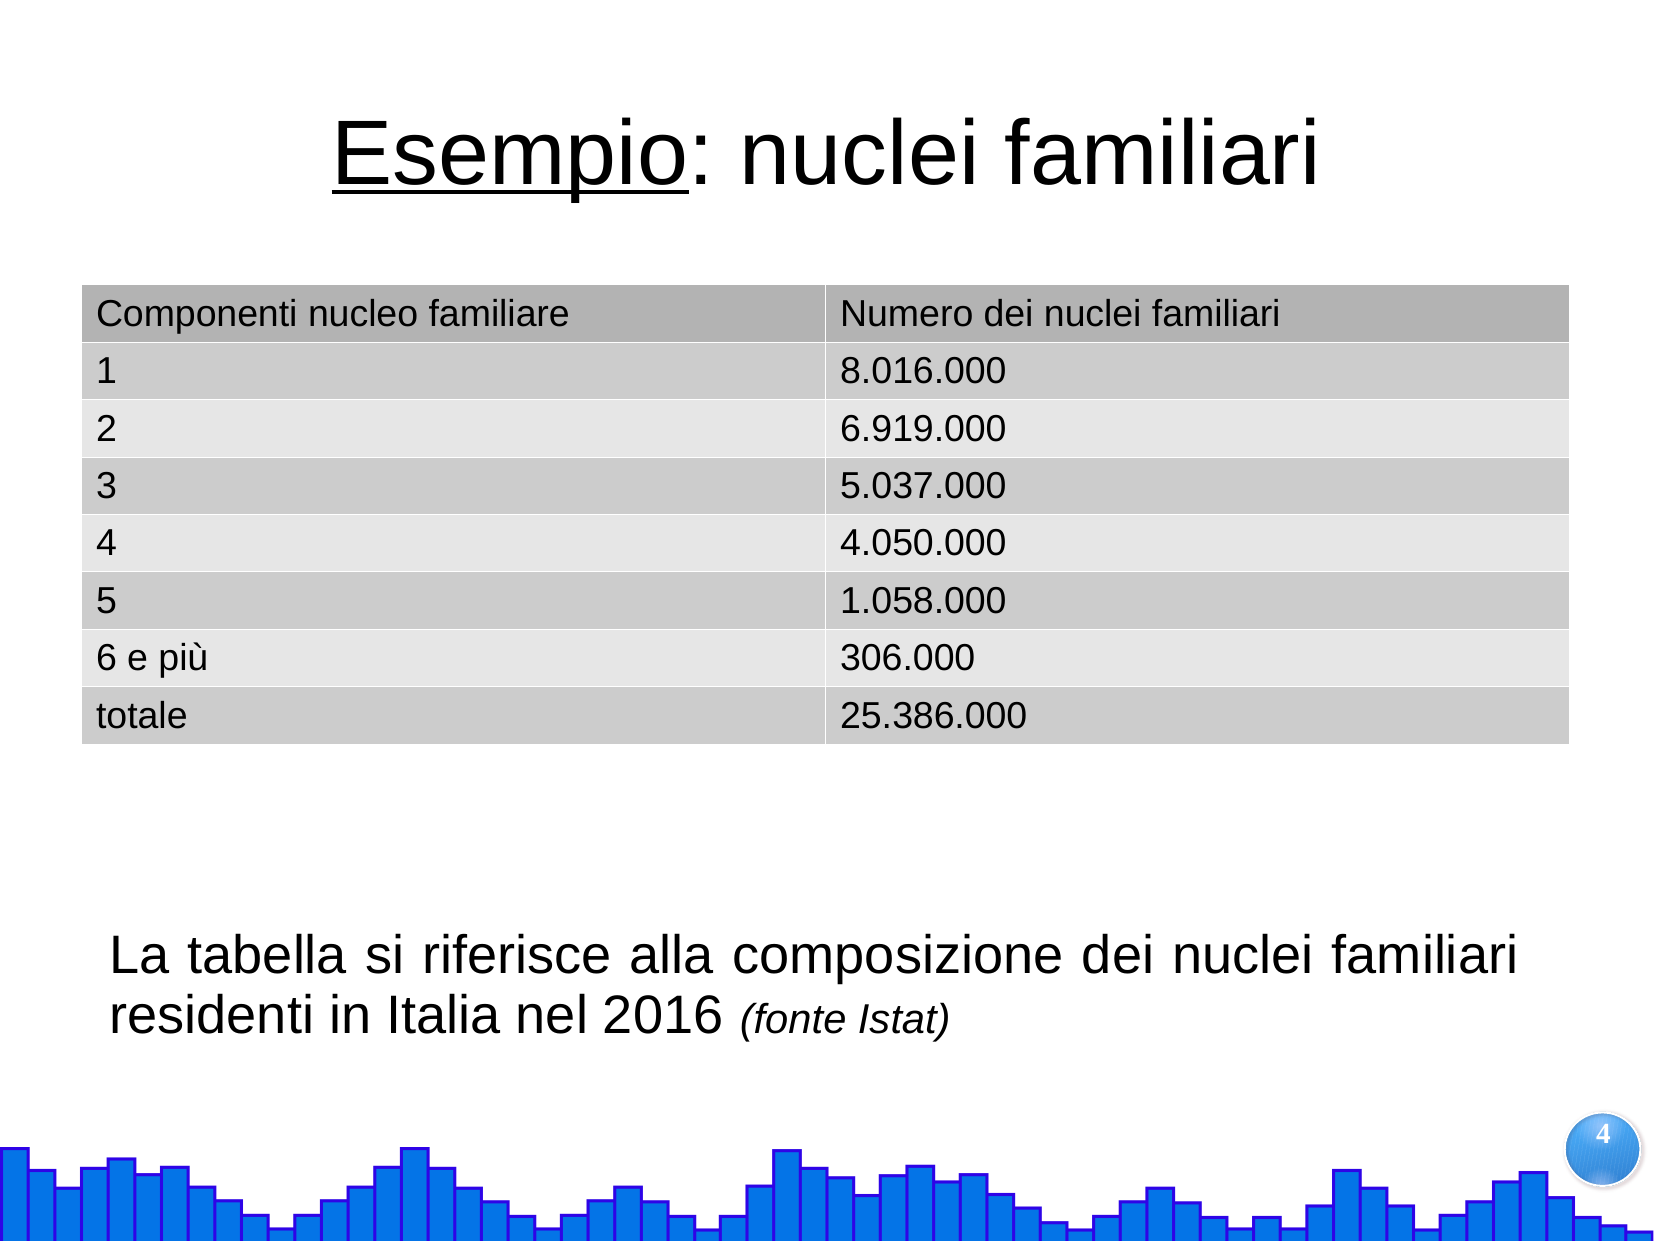

# Esempio: nuclei familiari
| Componenti nucleo familiare | Numero dei nuclei familiari |
| --- | --- |
| 1 | 8.016.000 |
| 2 | 6.919.000 |
| 3 | 5.037.000 |
| 4 | 4.050.000 |
| 5 | 1.058.000 |
| 6 e più | 306.000 |
| totale | 25.386.000 |
La tabella si riferisce alla composizione dei nuclei familiari residenti in Italia nel 2016 (fonte Istat)
4